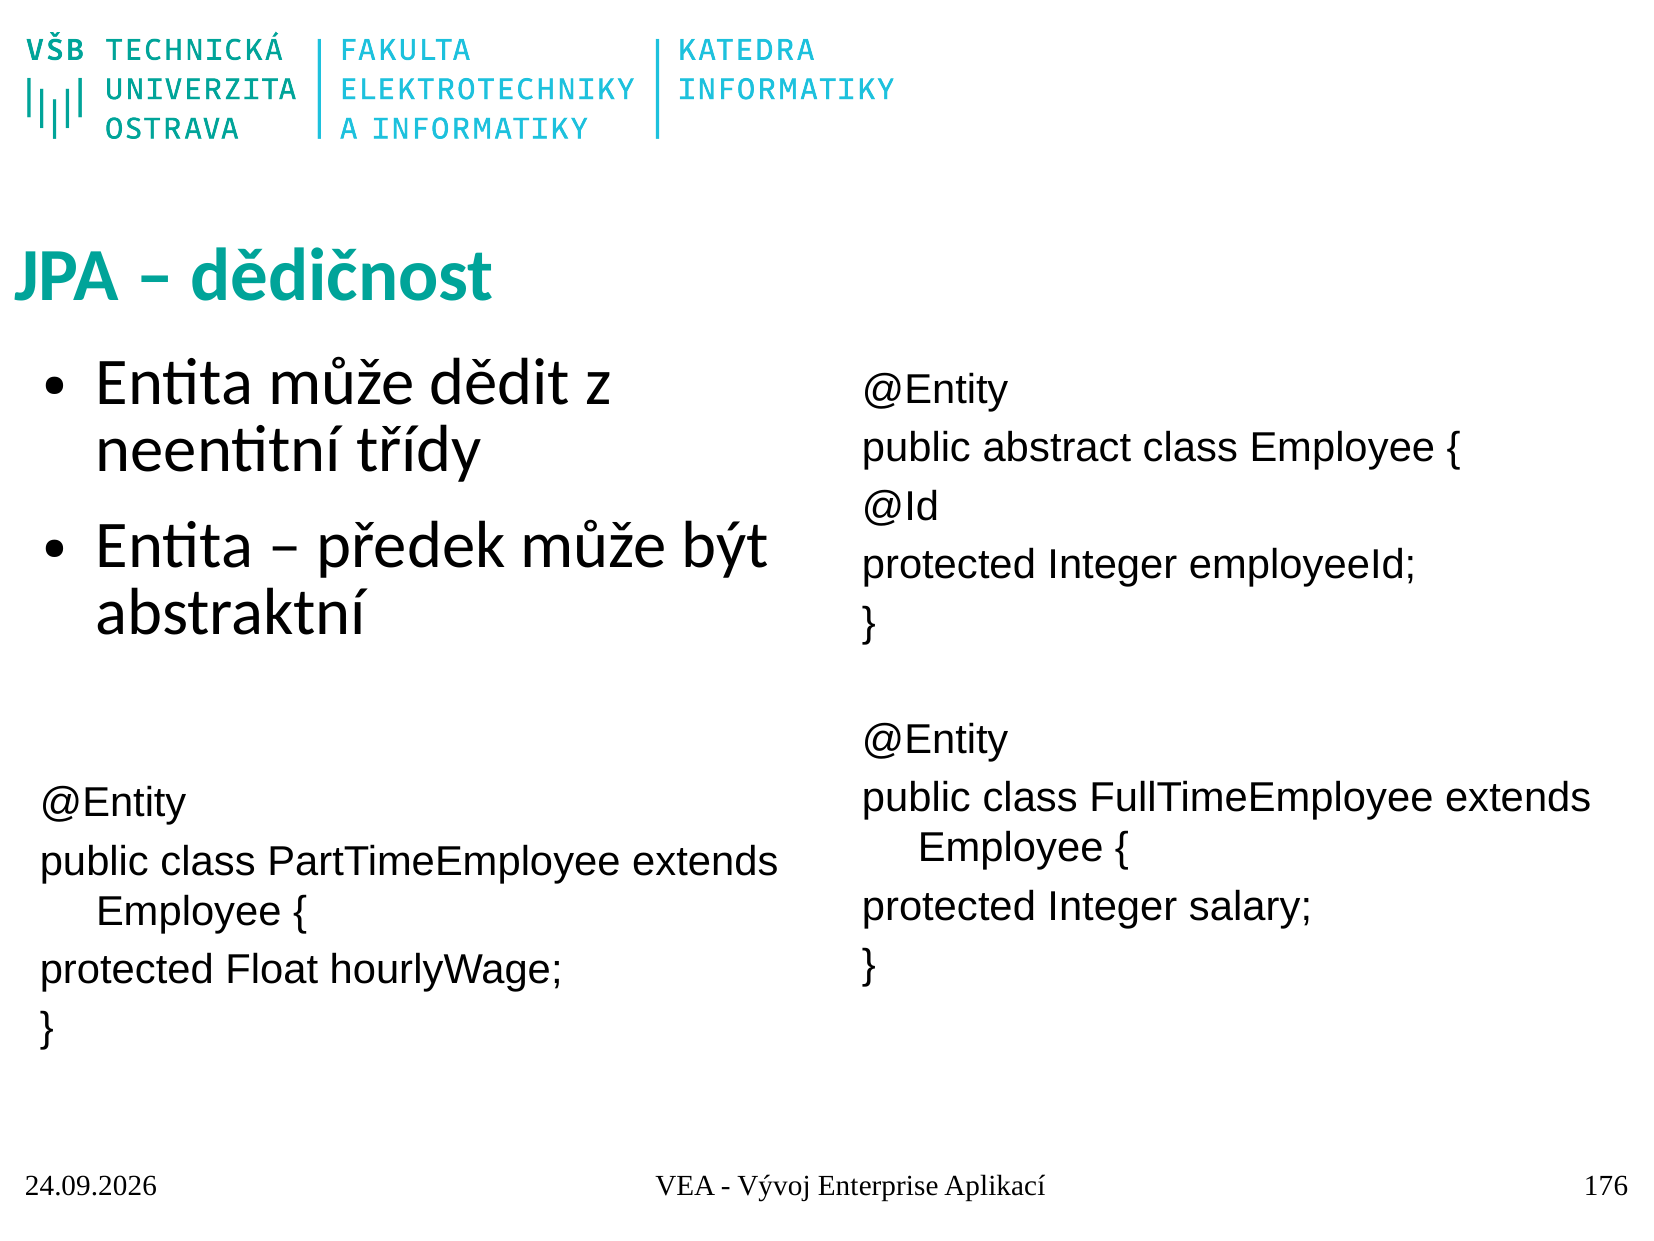

# JPA – dědičnost
Entita může dědit z neentitní třídy
Entita – předek může být abstraktní
@Entity
public abstract class Employee {
@Id
protected Integer employeeId;
}
@Entity
public class FullTimeEmployee extends Employee {
protected Integer salary;
}
@Entity
public class PartTimeEmployee extends Employee {
protected Float hourlyWage;
}
VEA - Vývoj Enterprise Aplikací
176